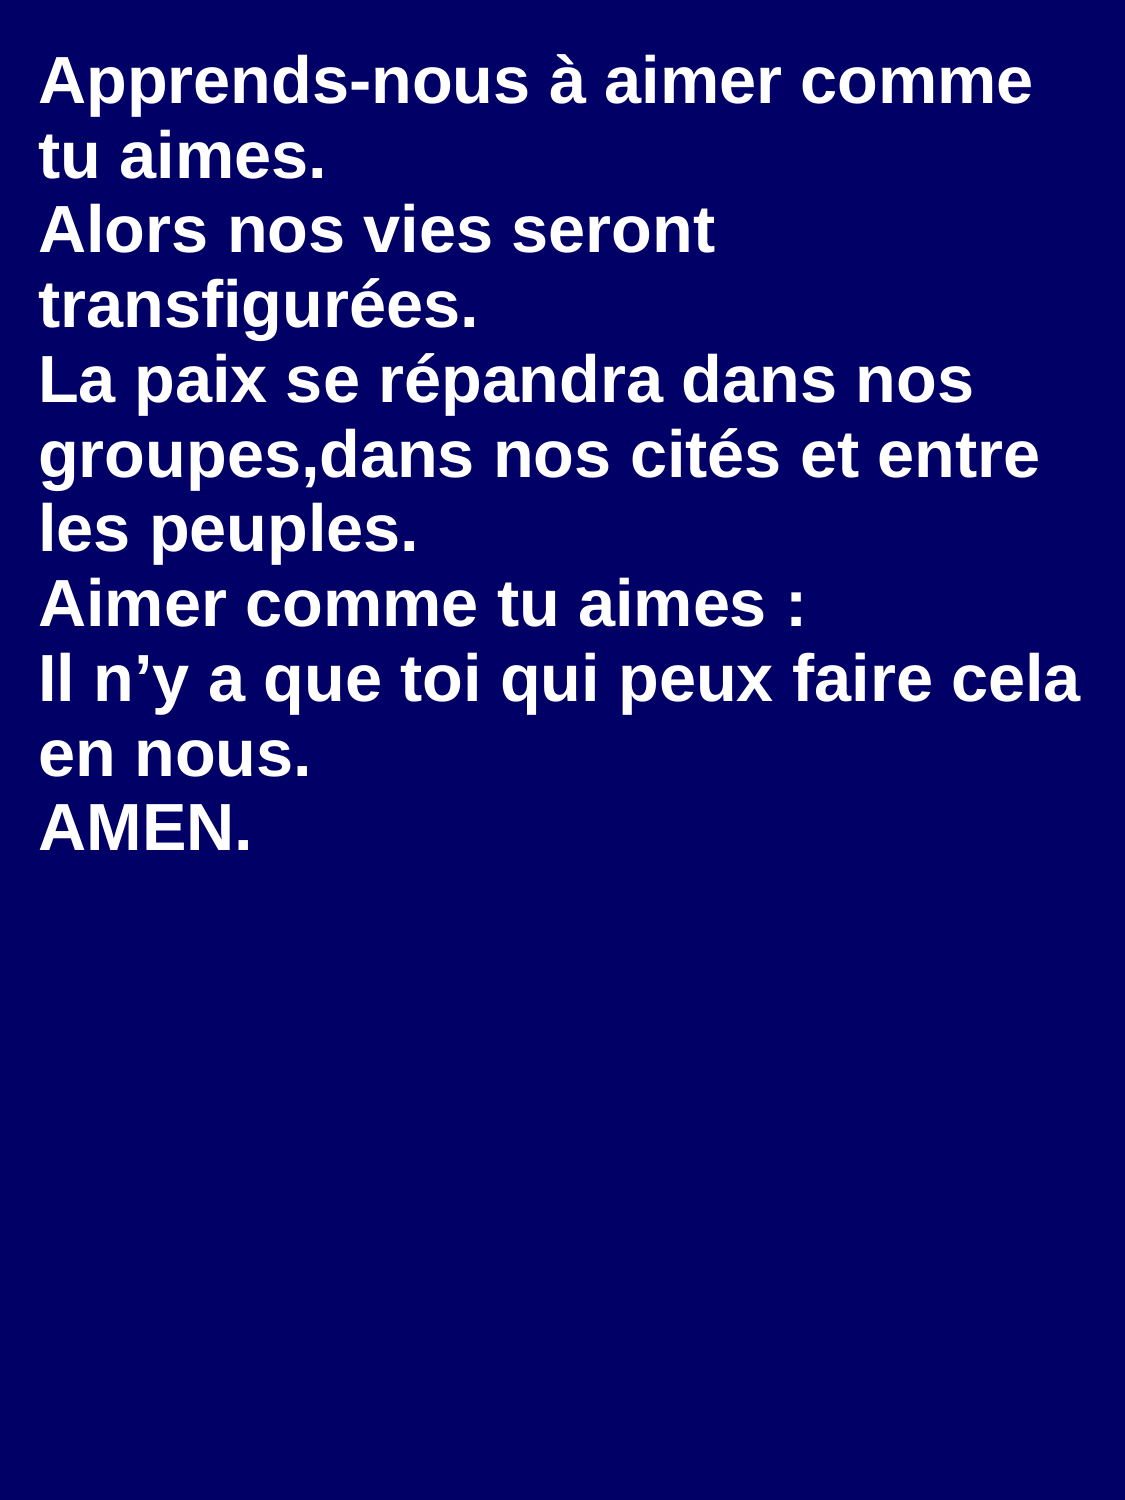

Apprends-nous à aimer comme tu aimes.
Alors nos vies seront transfigurées.
La paix se répandra dans nos groupes,dans nos cités et entre les peuples.
Aimer comme tu aimes :
Il n’y a que toi qui peux faire cela en nous.
AMEN.